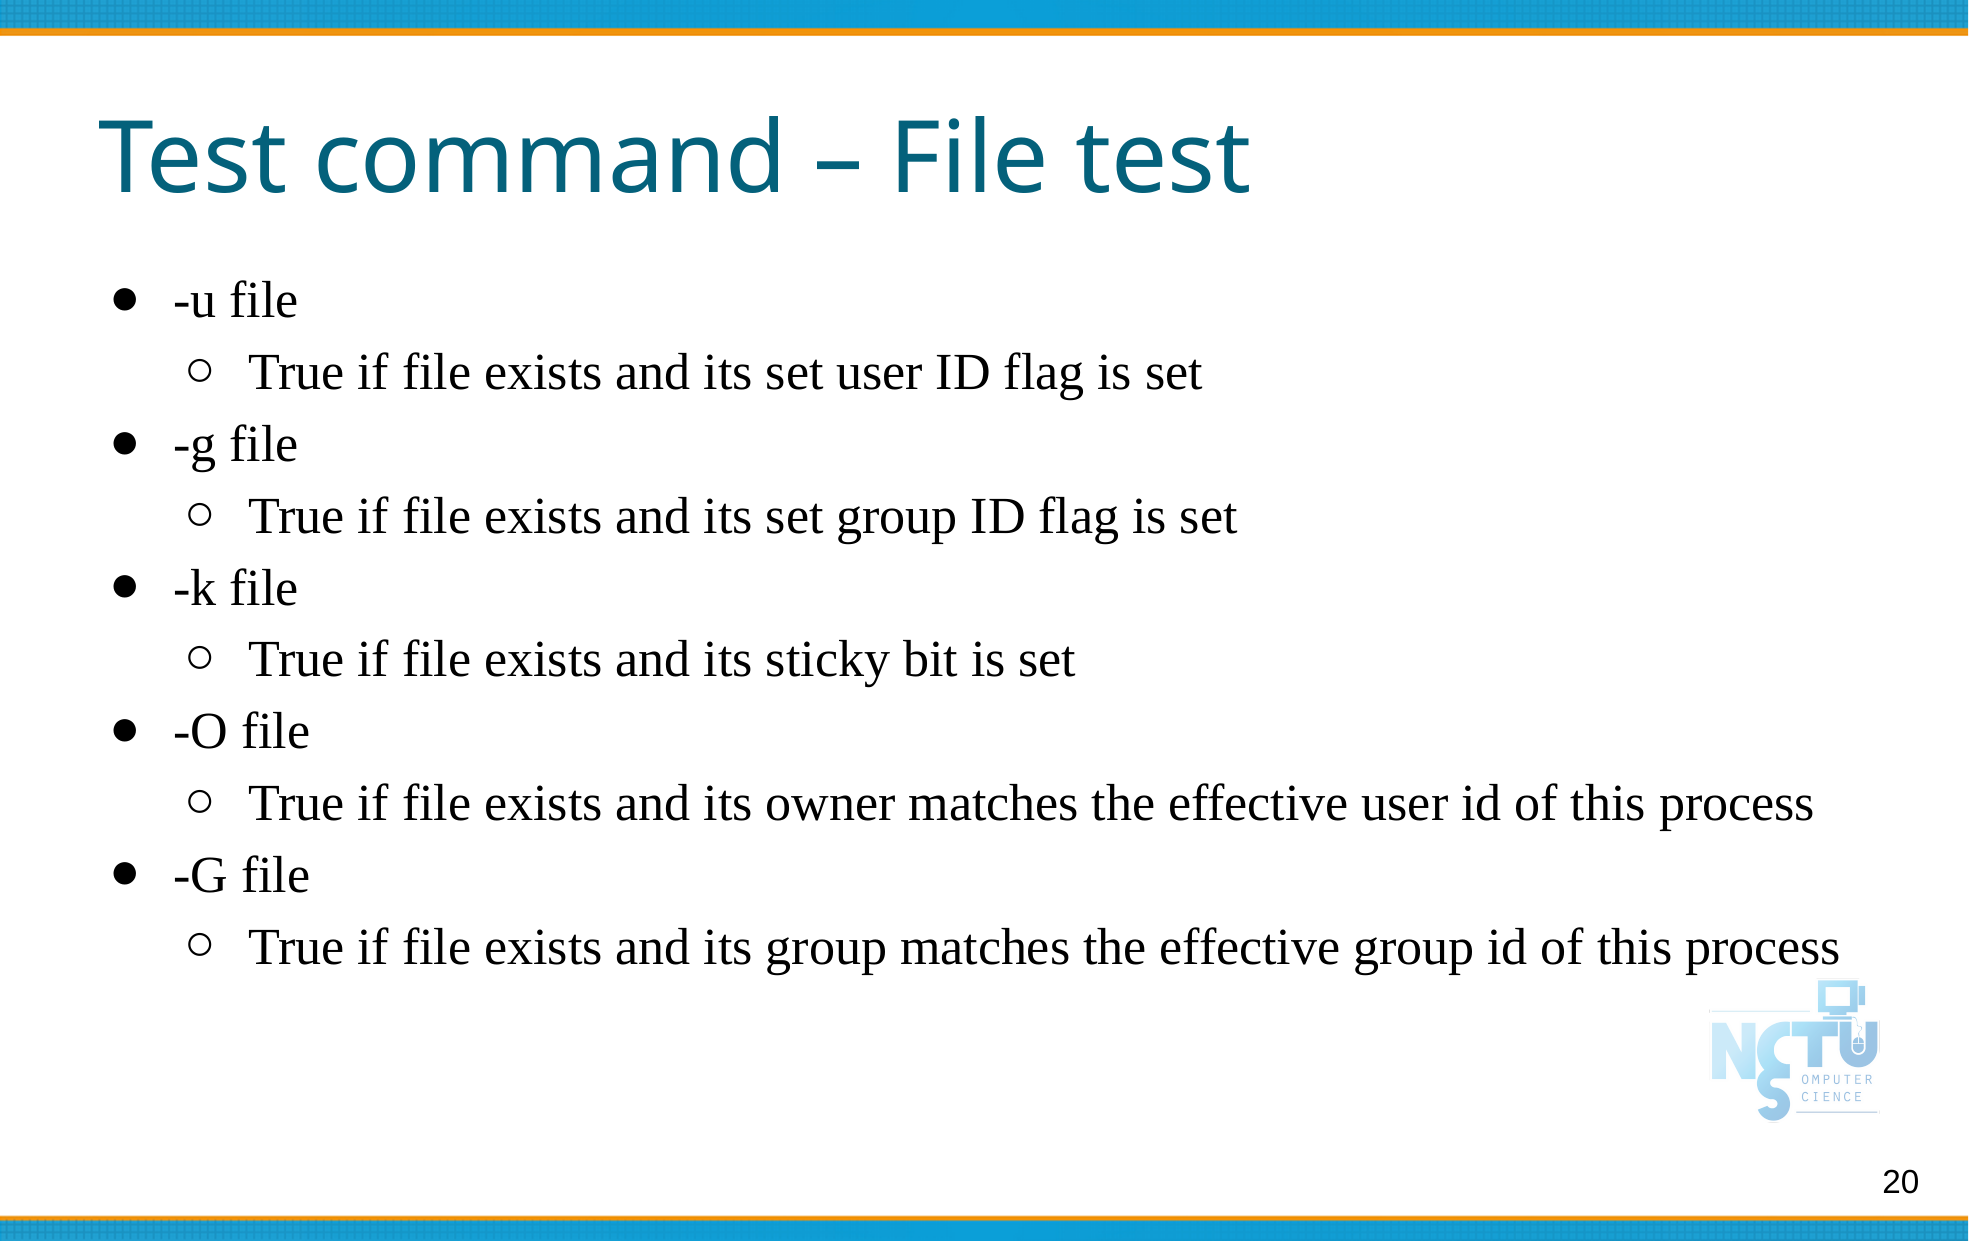

# Test command – File test
-u file
True if file exists and its set user ID flag is set
-g file
True if file exists and its set group ID flag is set
-k file
True if file exists and its sticky bit is set
-O file
True if file exists and its owner matches the effective user id of this process
-G file
True if file exists and its group matches the effective group id of this process